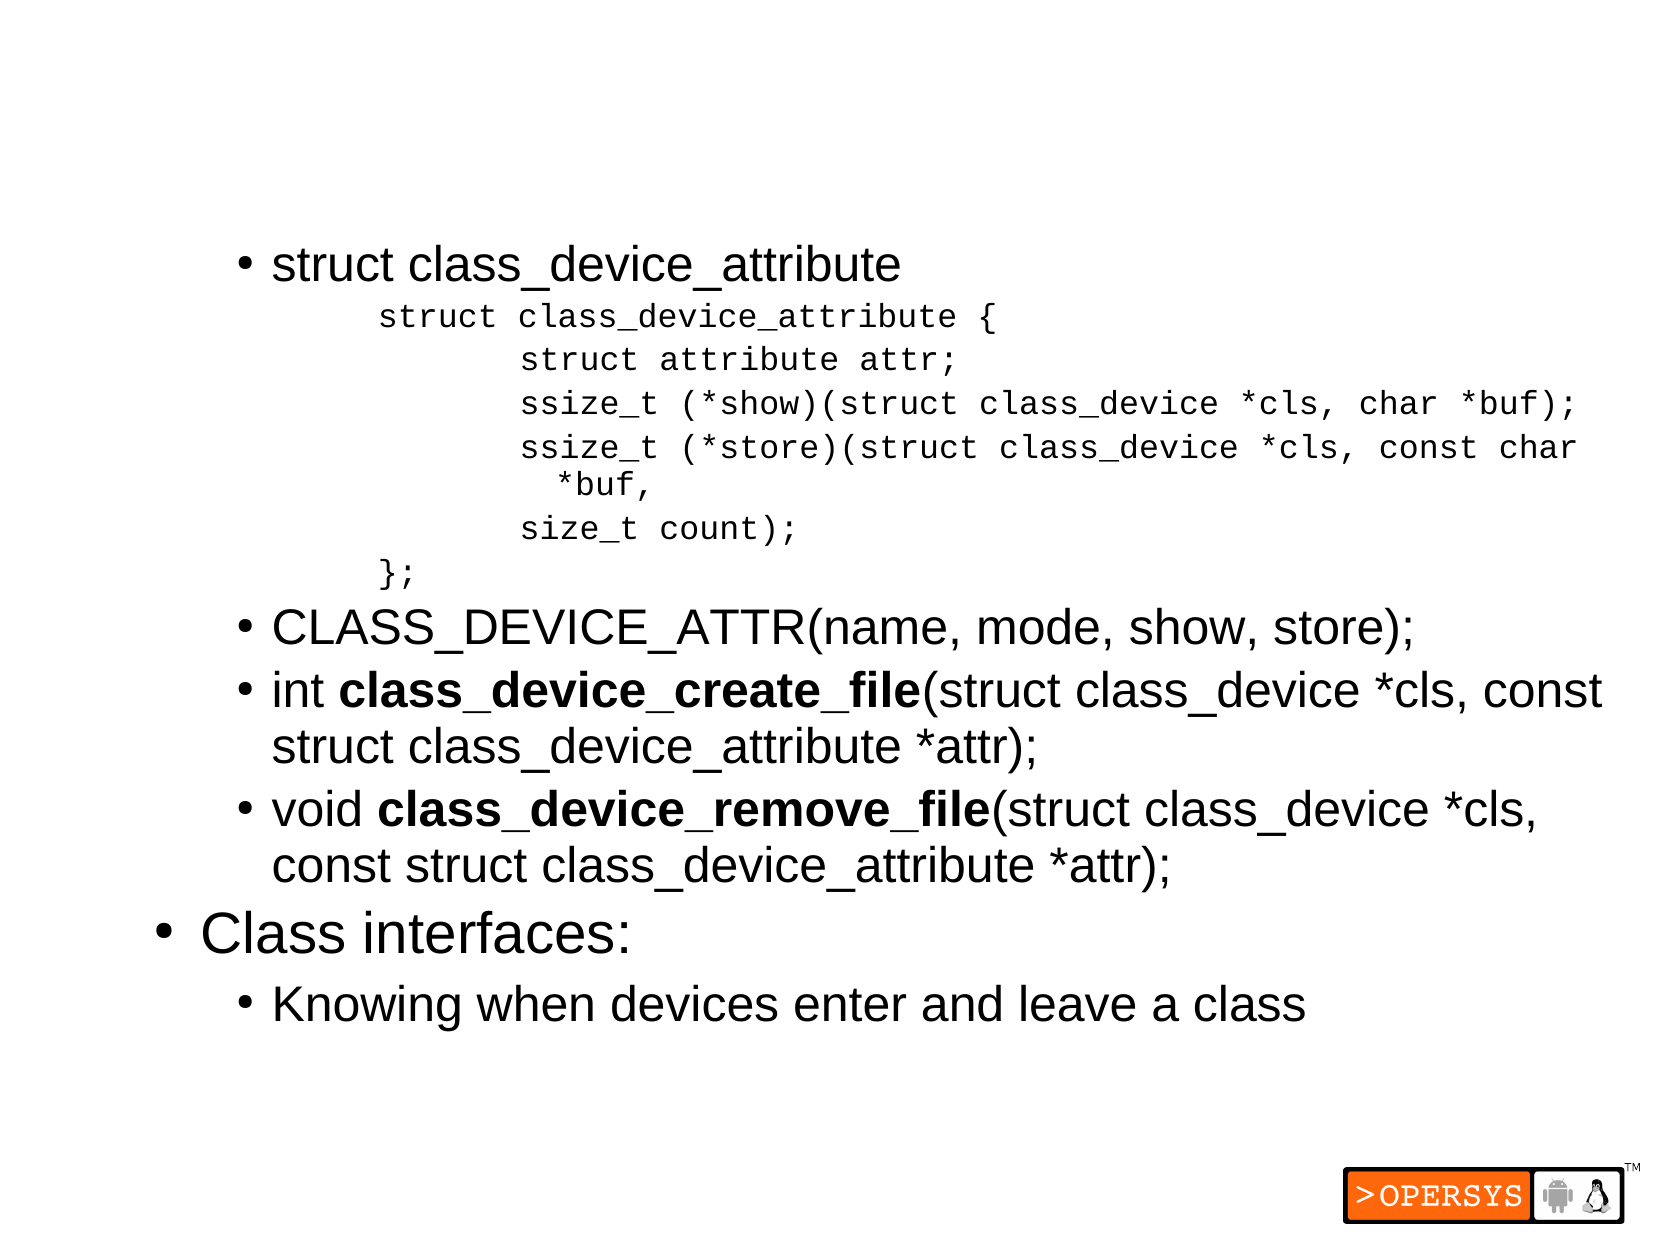

# struct class_device_attribute
struct class_device_attribute {
struct attribute attr;
ssize_t (*show)(struct class_device *cls, char *buf);
ssize_t (*store)(struct class_device *cls, const char *buf,
size_t count);
};
CLASS_DEVICE_ATTR(name, mode, show, store);
int class_device_create_file(struct class_device *cls, const struct class_device_attribute *attr);
void class_device_remove_file(struct class_device *cls, const struct class_device_attribute *attr);
Class interfaces:
Knowing when devices enter and leave a class